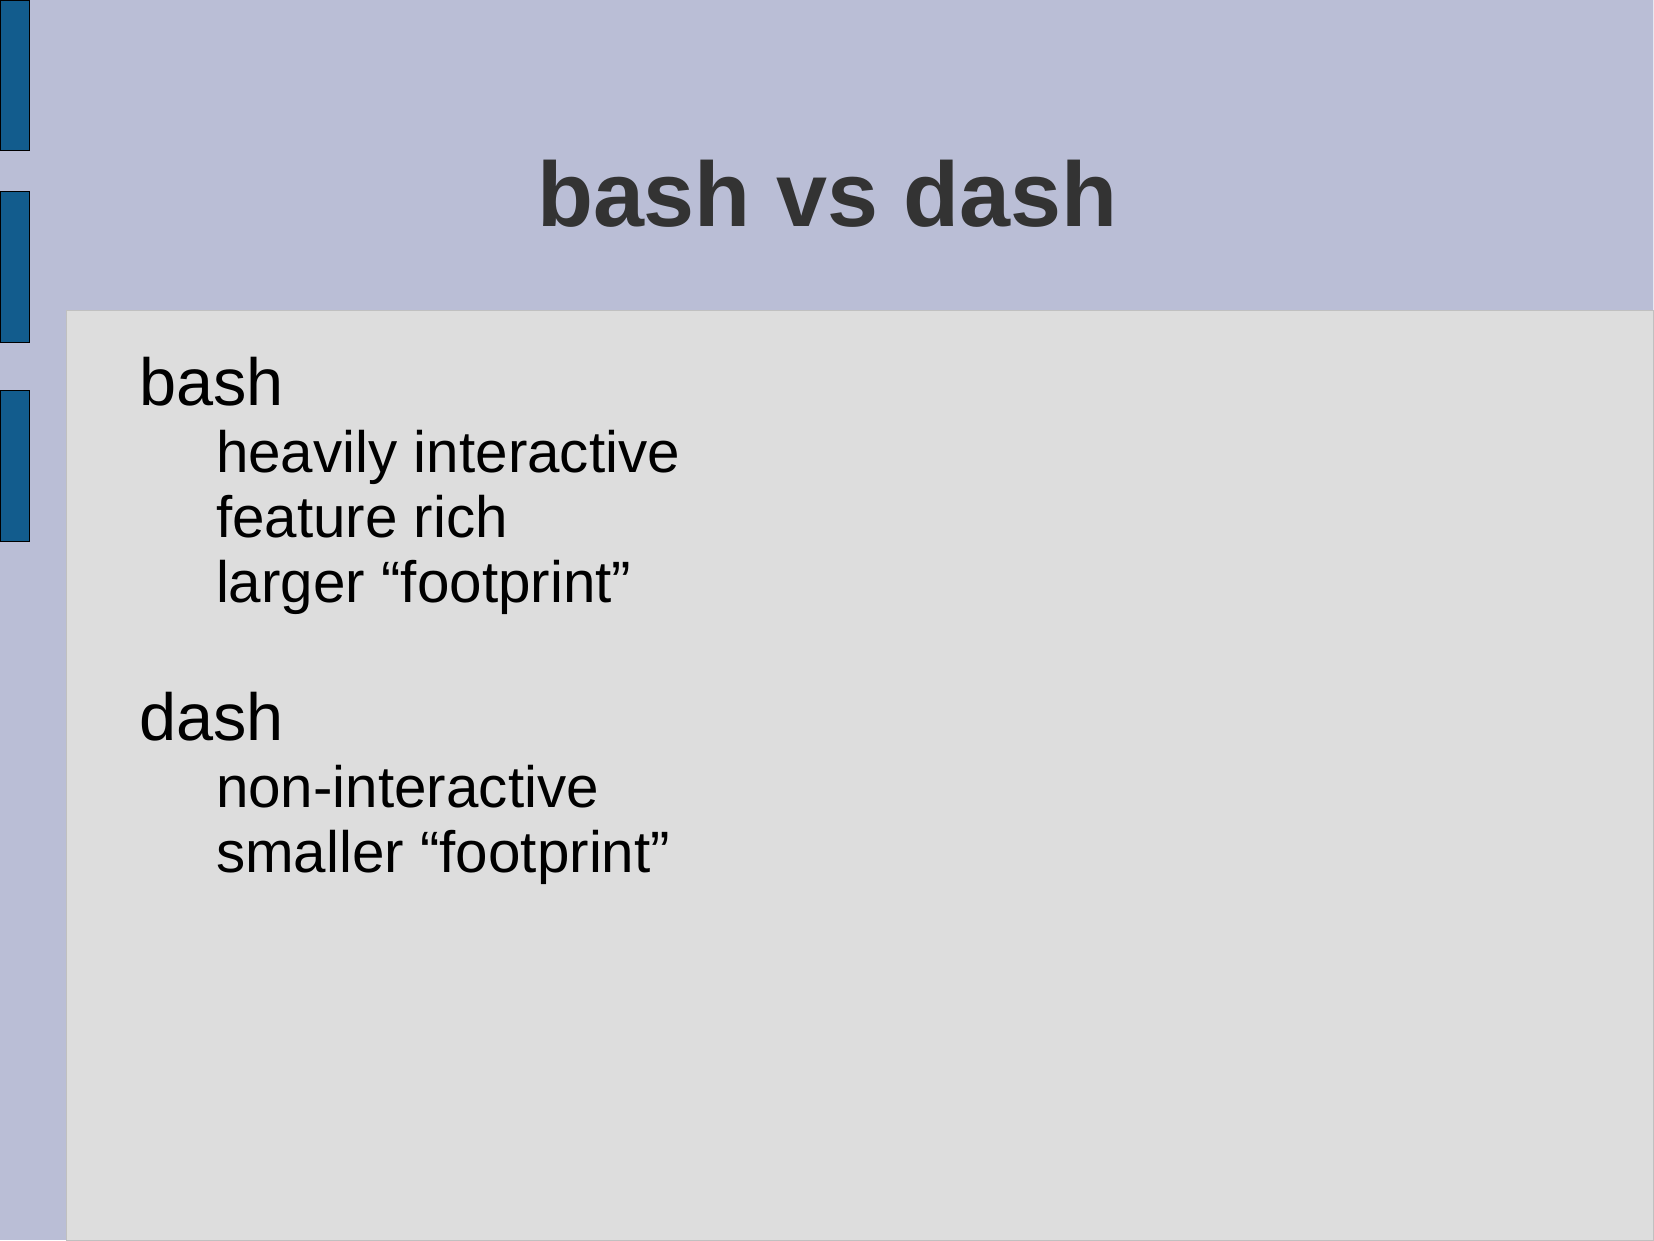

# bash vs dash
bash
heavily interactive
feature rich
larger “footprint”
dash
non-interactive
smaller “footprint”